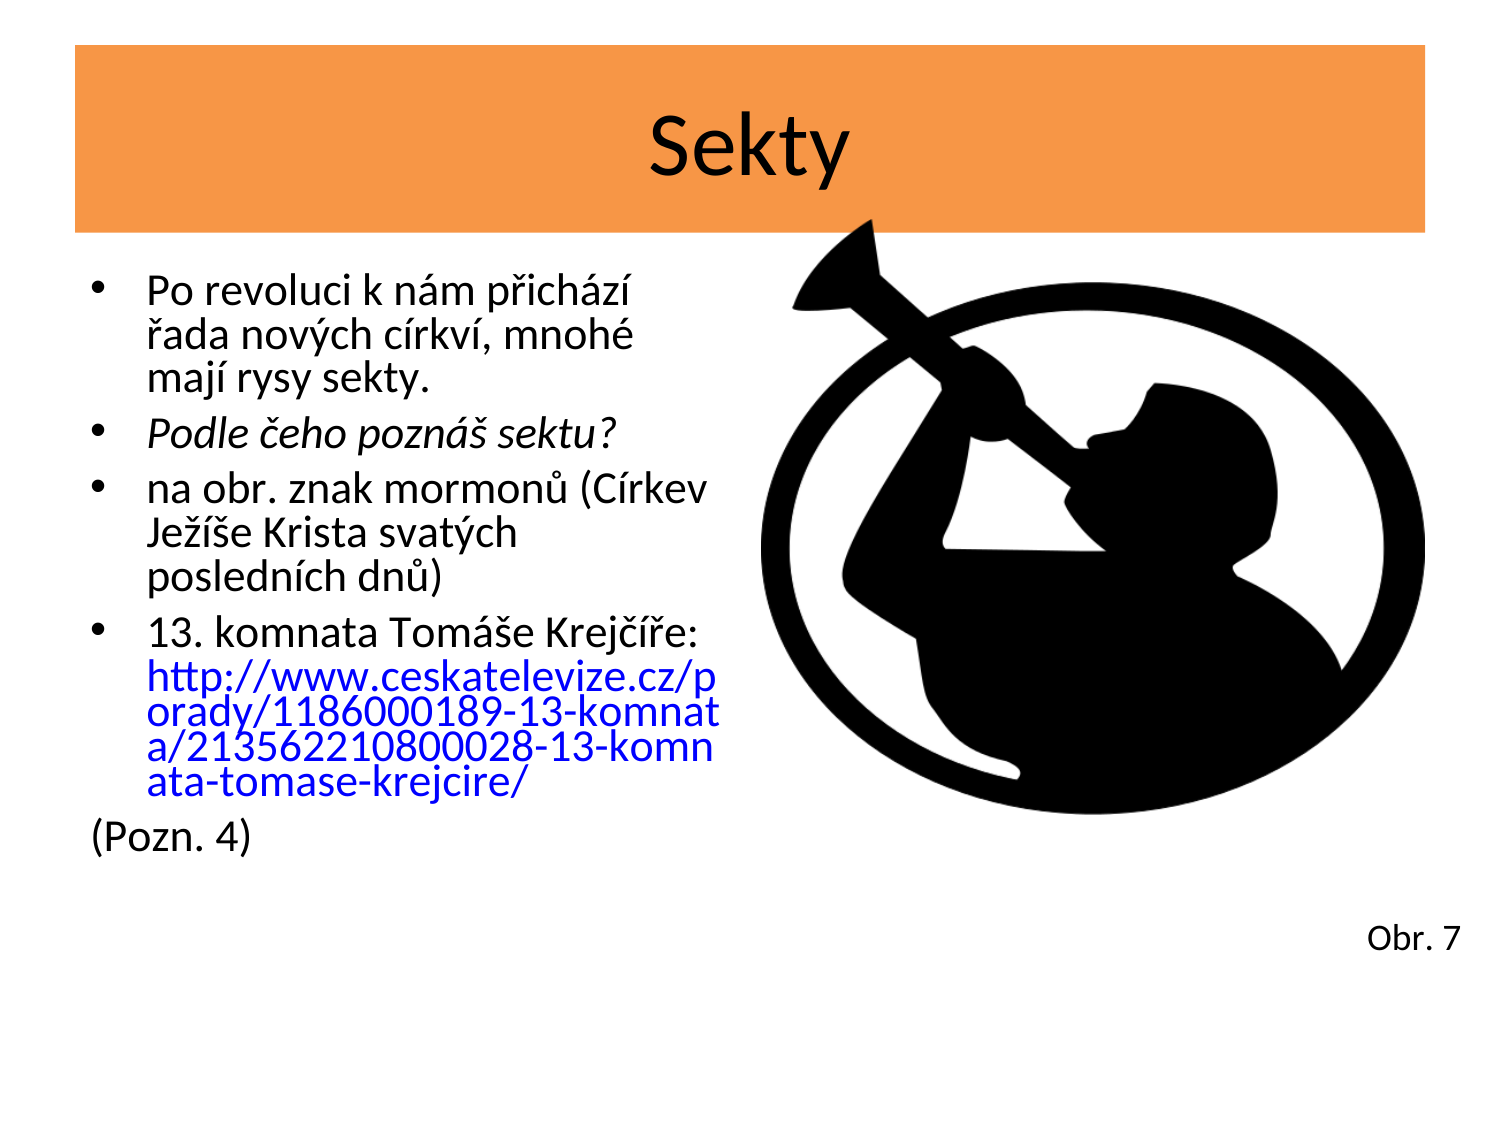

# Sekty
Po revoluci k nám přichází řada nových církví, mnohé mají rysy sekty.
Podle čeho poznáš sektu?
na obr. znak mormonů (Církev Ježíše Krista svatých posledních dnů)
13. komnata Tomáše Krejčíře: http://www.ceskatelevize.cz/porady/1186000189-13-komnata/213562210800028-13-komnata-tomase-krejcire/
(Pozn. 4)
Obr. 7